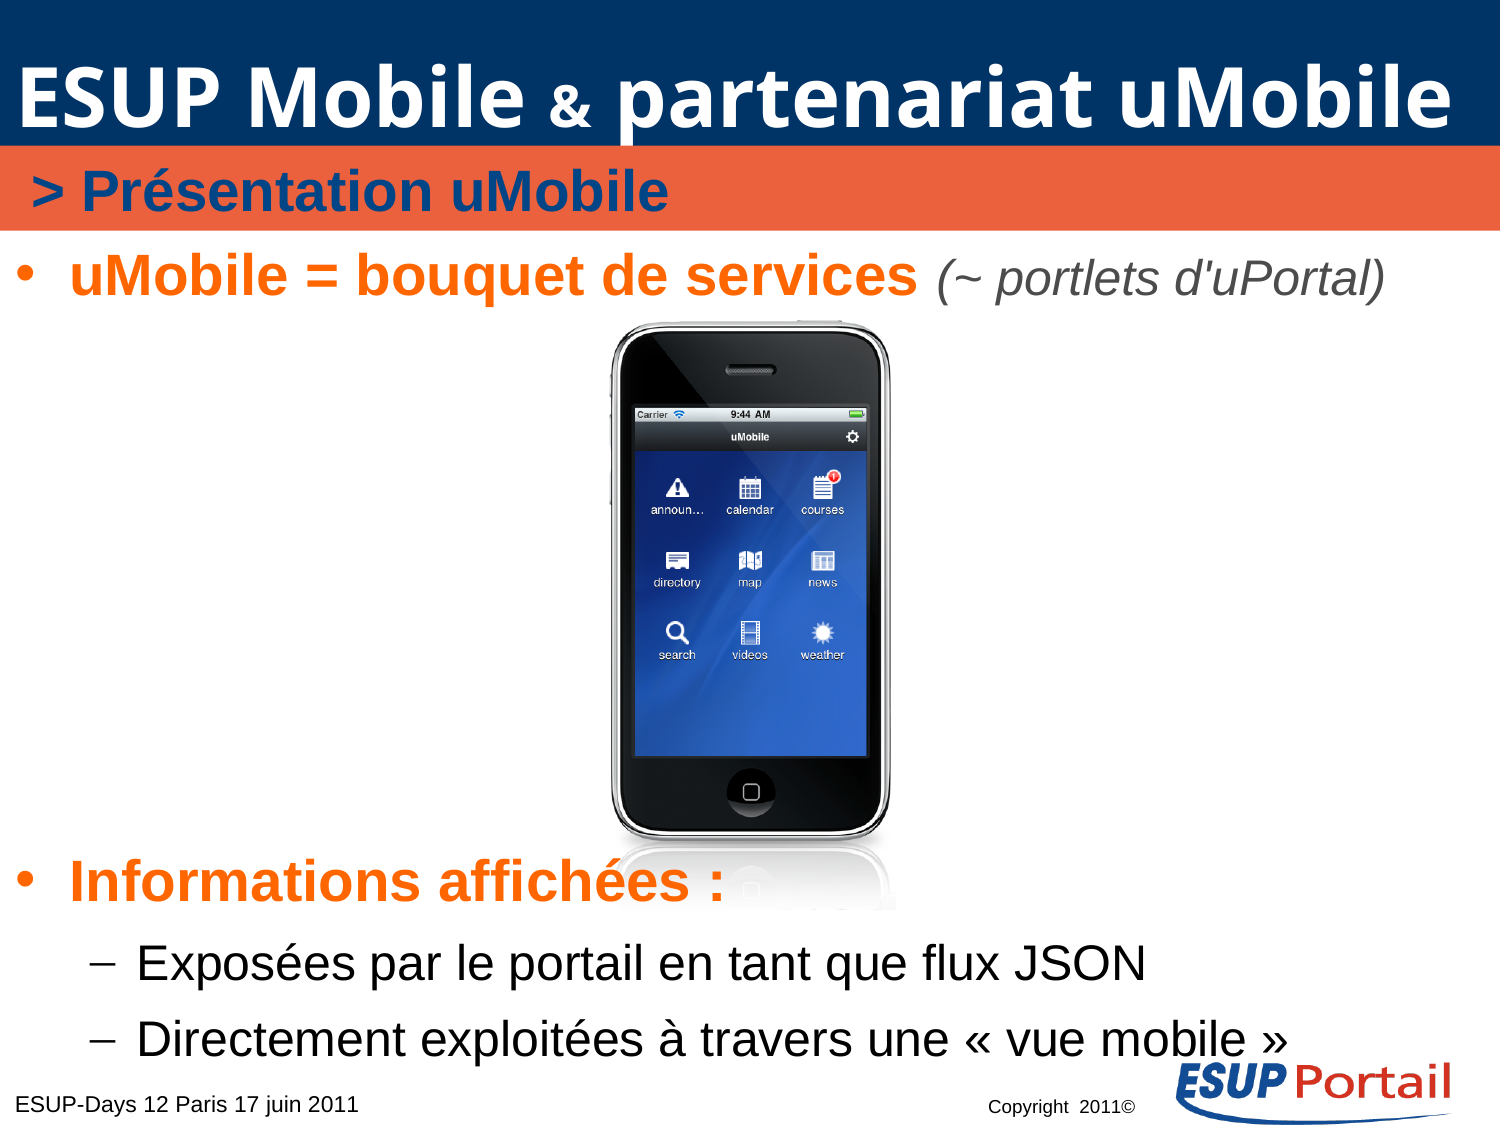

ESUP Mobile & partenariat uMobile
 > Présentation uMobile
uMobile = bouquet de services (~ portlets d'uPortal)
Informations affichées :
Exposées par le portail en tant que flux JSON
Directement exploitées à travers une « vue mobile »
ESUP-Days 12 Paris 17 juin 2011